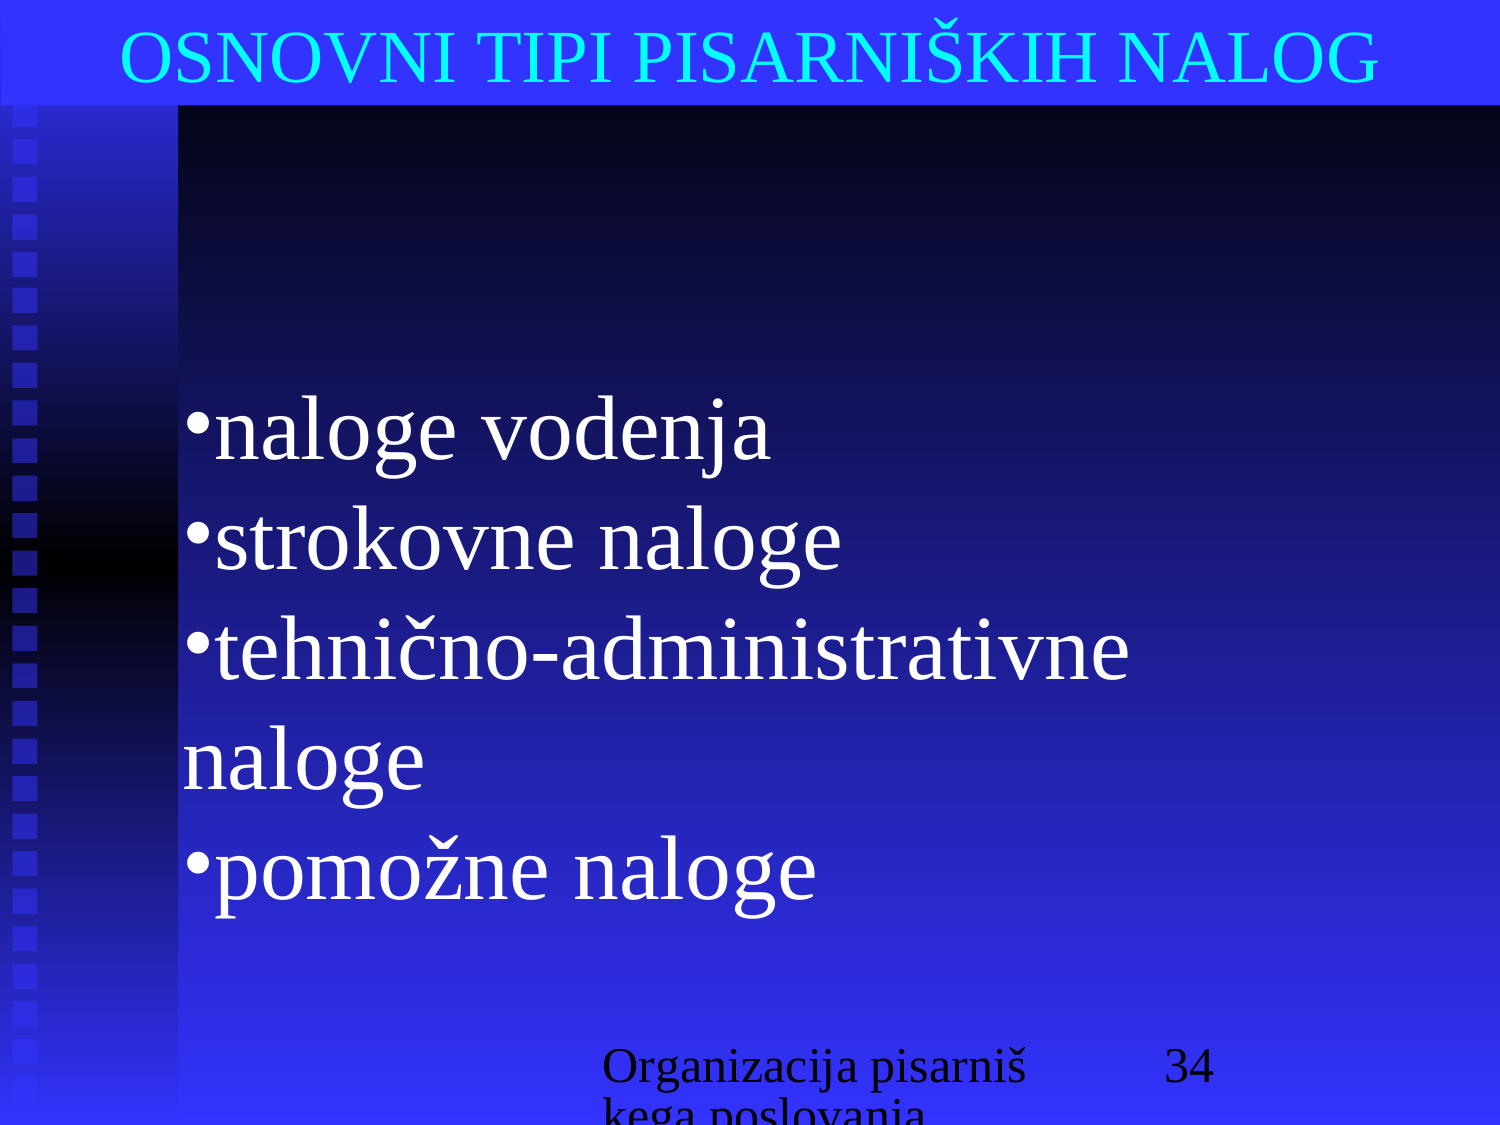

OSNOVNI TIPI PISARNIŠKIH NALOG
naloge vodenja
strokovne naloge
tehnično-administrativne naloge
pomožne naloge
Organizacija pisarniškega poslovanja
34